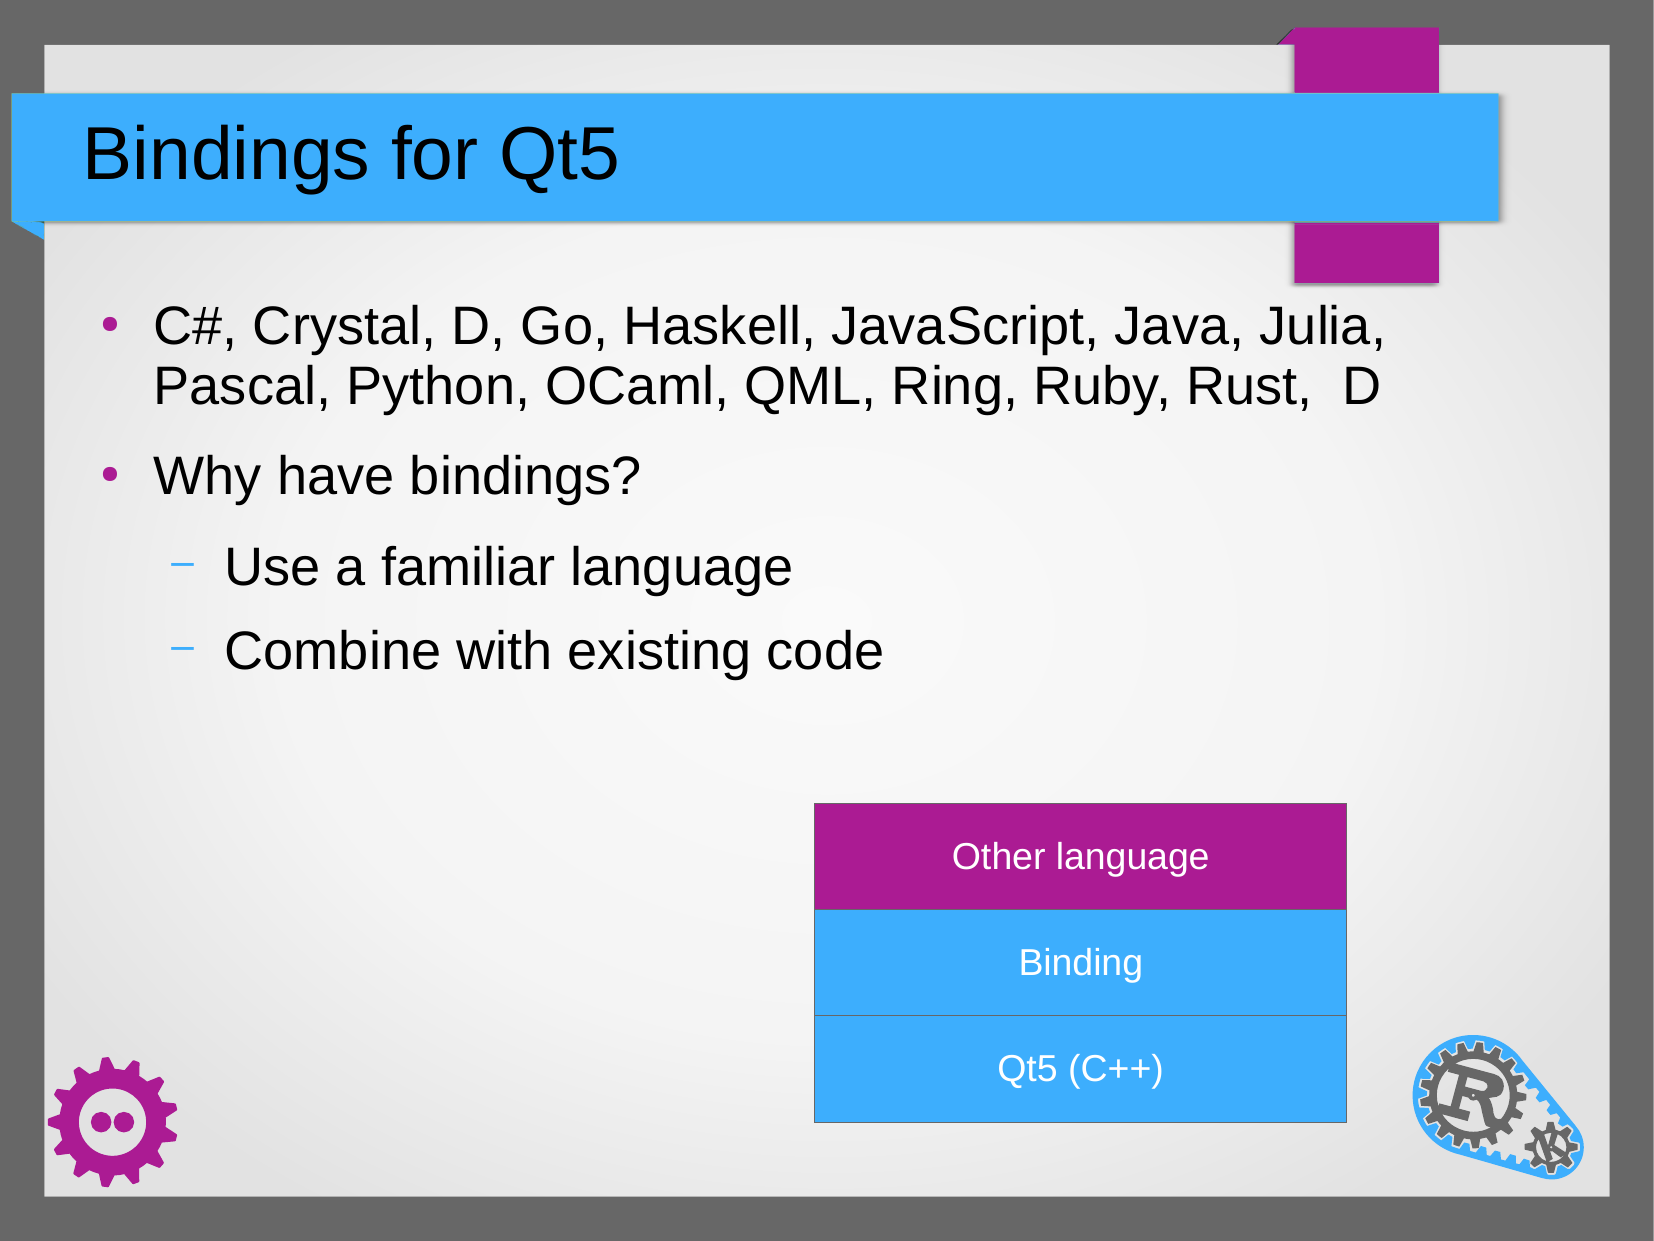

# Bindings for Qt5
C#, Crystal, D, Go, Haskell, JavaScript, Java, Julia, Pascal, Python, OCaml, QML, Ring, Ruby, Rust, D
Why have bindings?
Use a familiar language
Combine with existing code
Other language
Binding
Qt5 (C++)